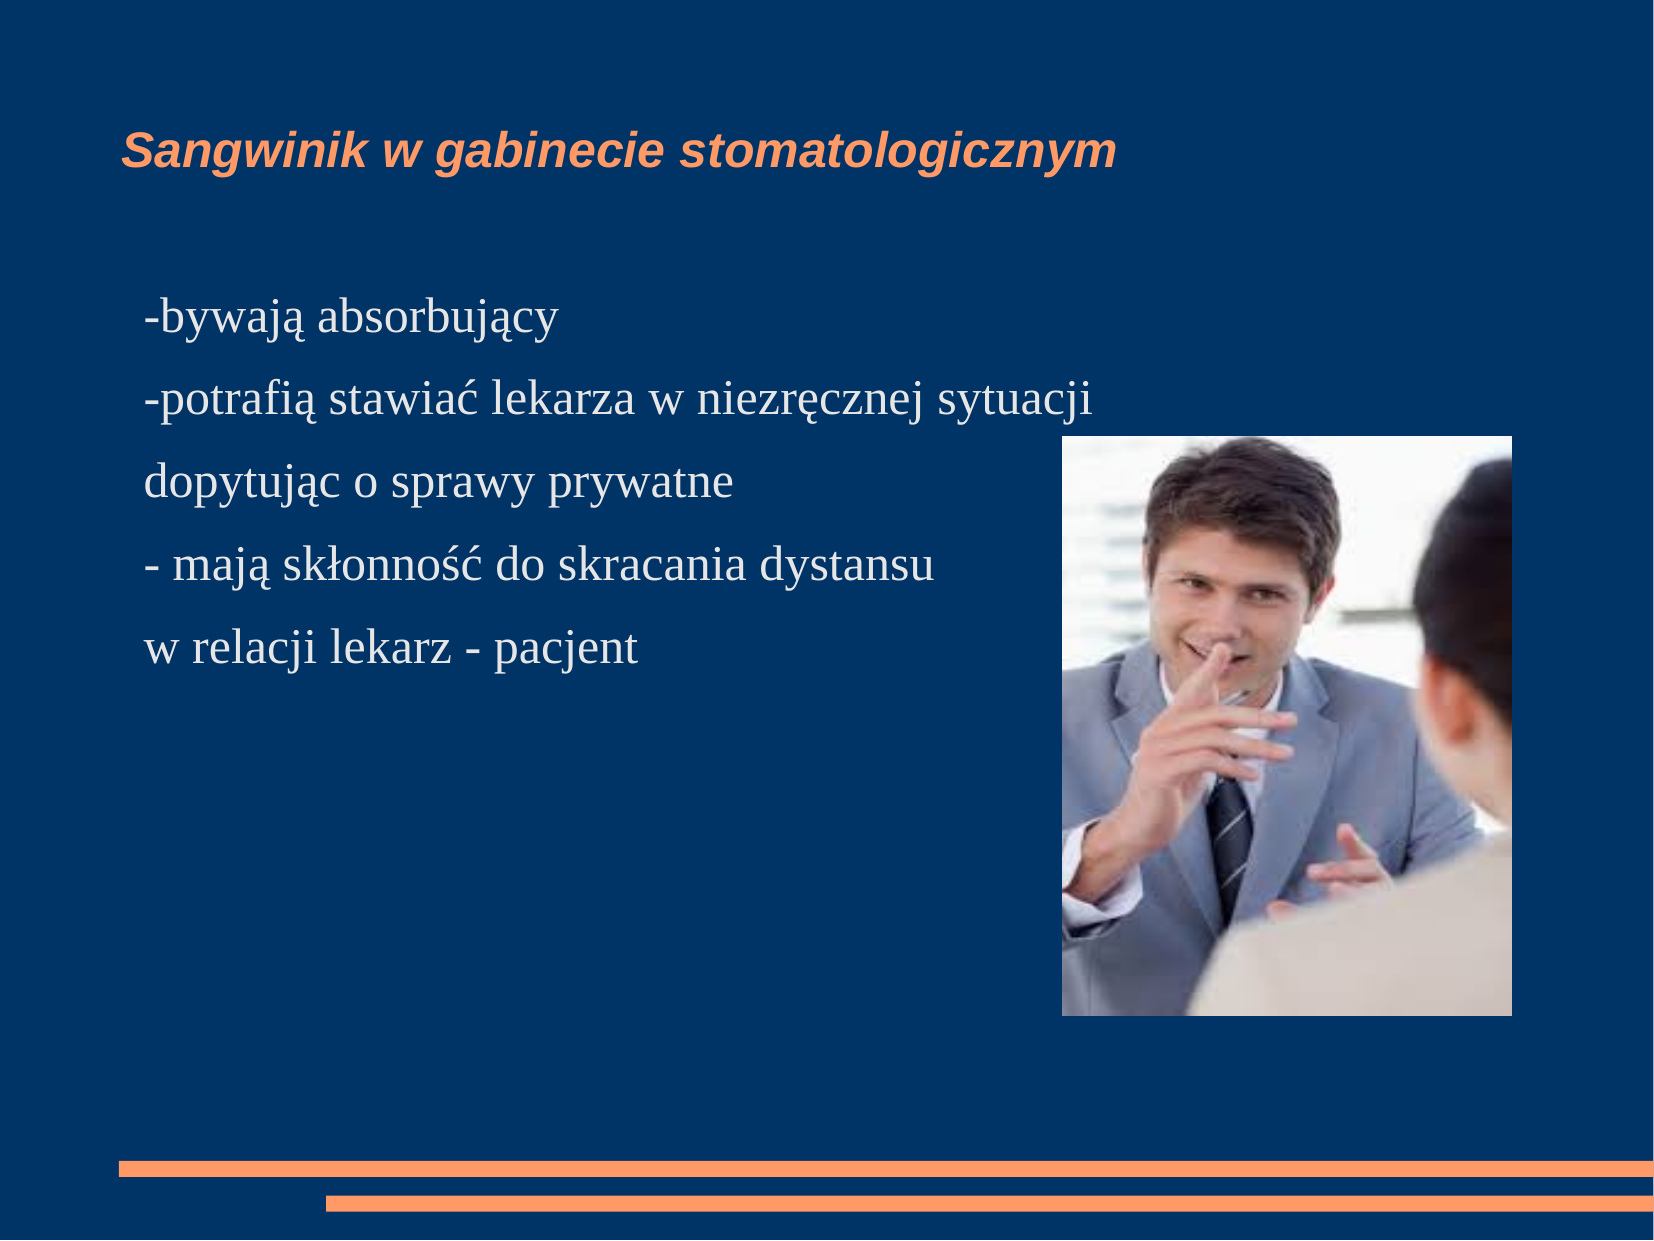

# Sangwinik w gabinecie stomatologicznym
-bywają absorbujący
-potrafią stawiać lekarza w niezręcznej sytuacji
dopytując o sprawy prywatne
- mają skłonność do skracania dystansu
w relacji lekarz - pacjent